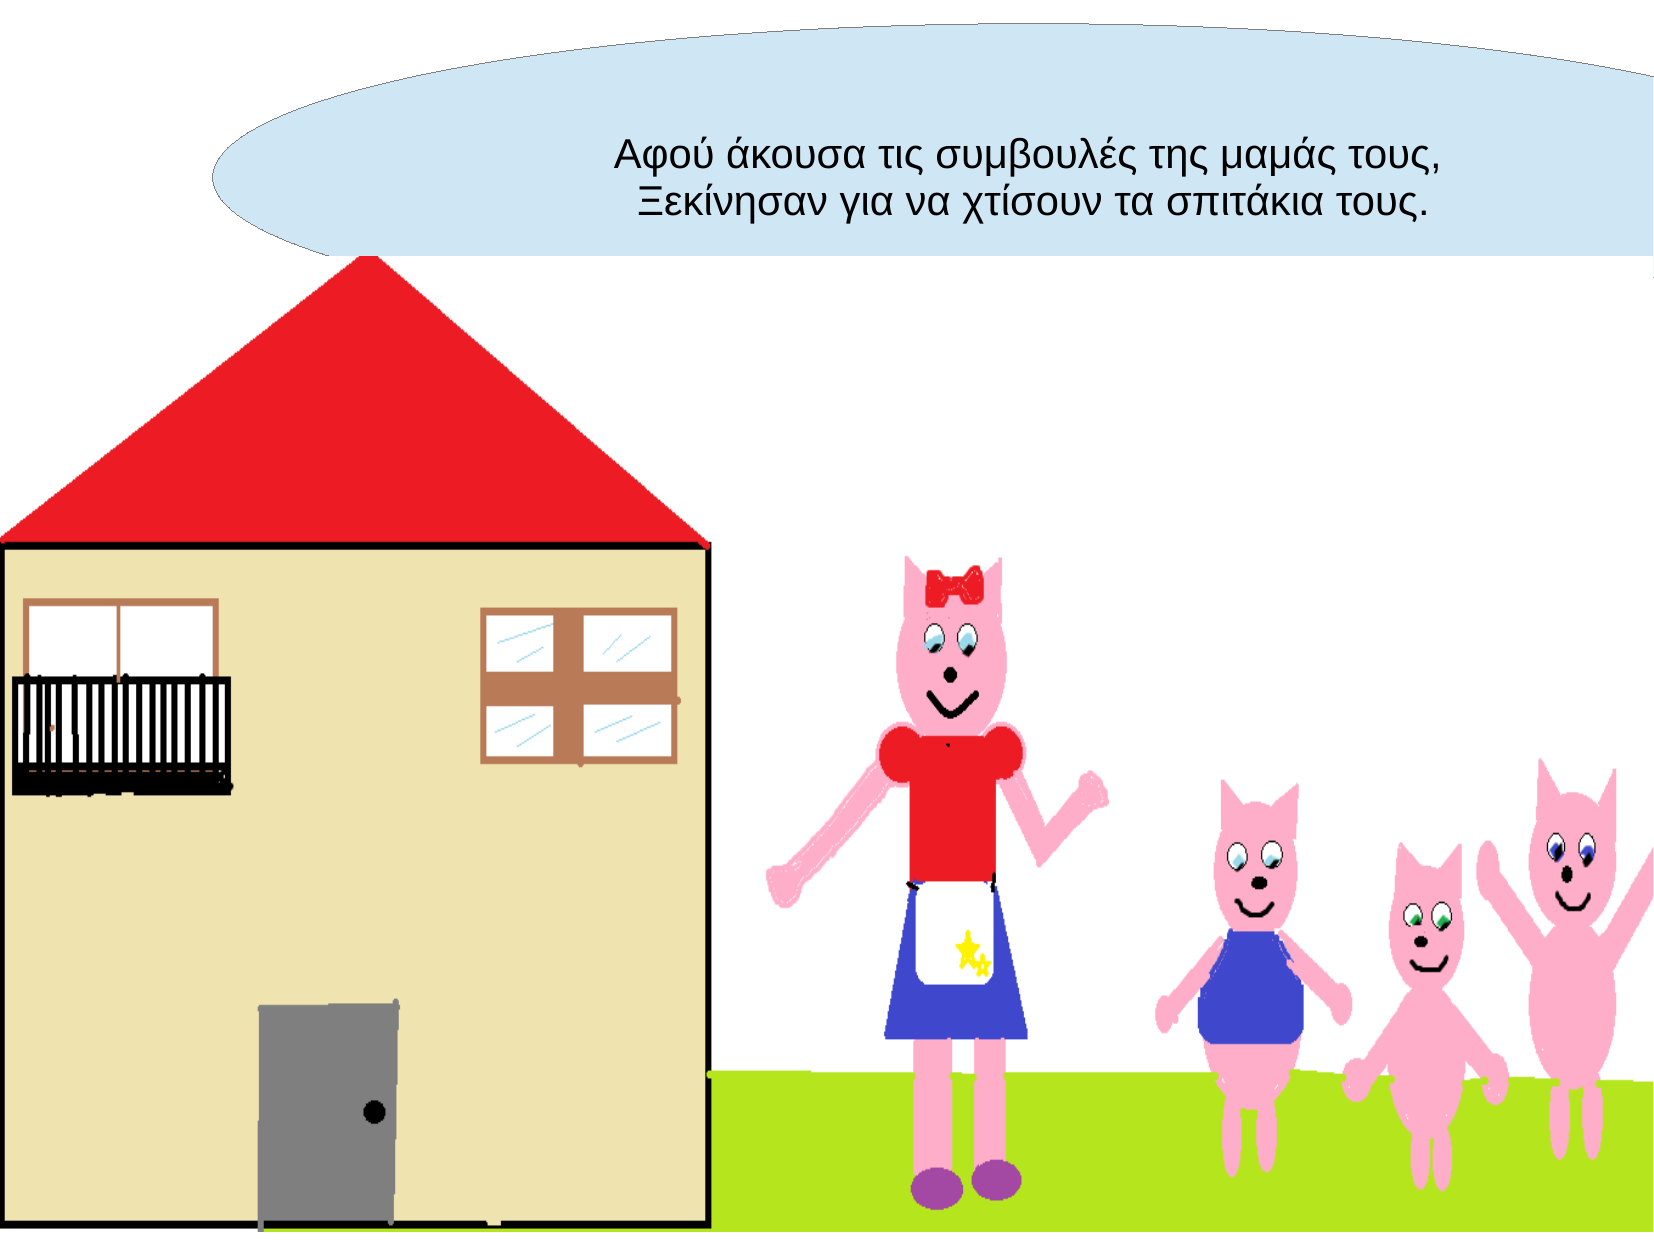

Αφού άκουσα τις συμβουλές της μαμάς τους,
Ξεκίνησαν για να χτίσουν τα σπιτάκια τους.
#